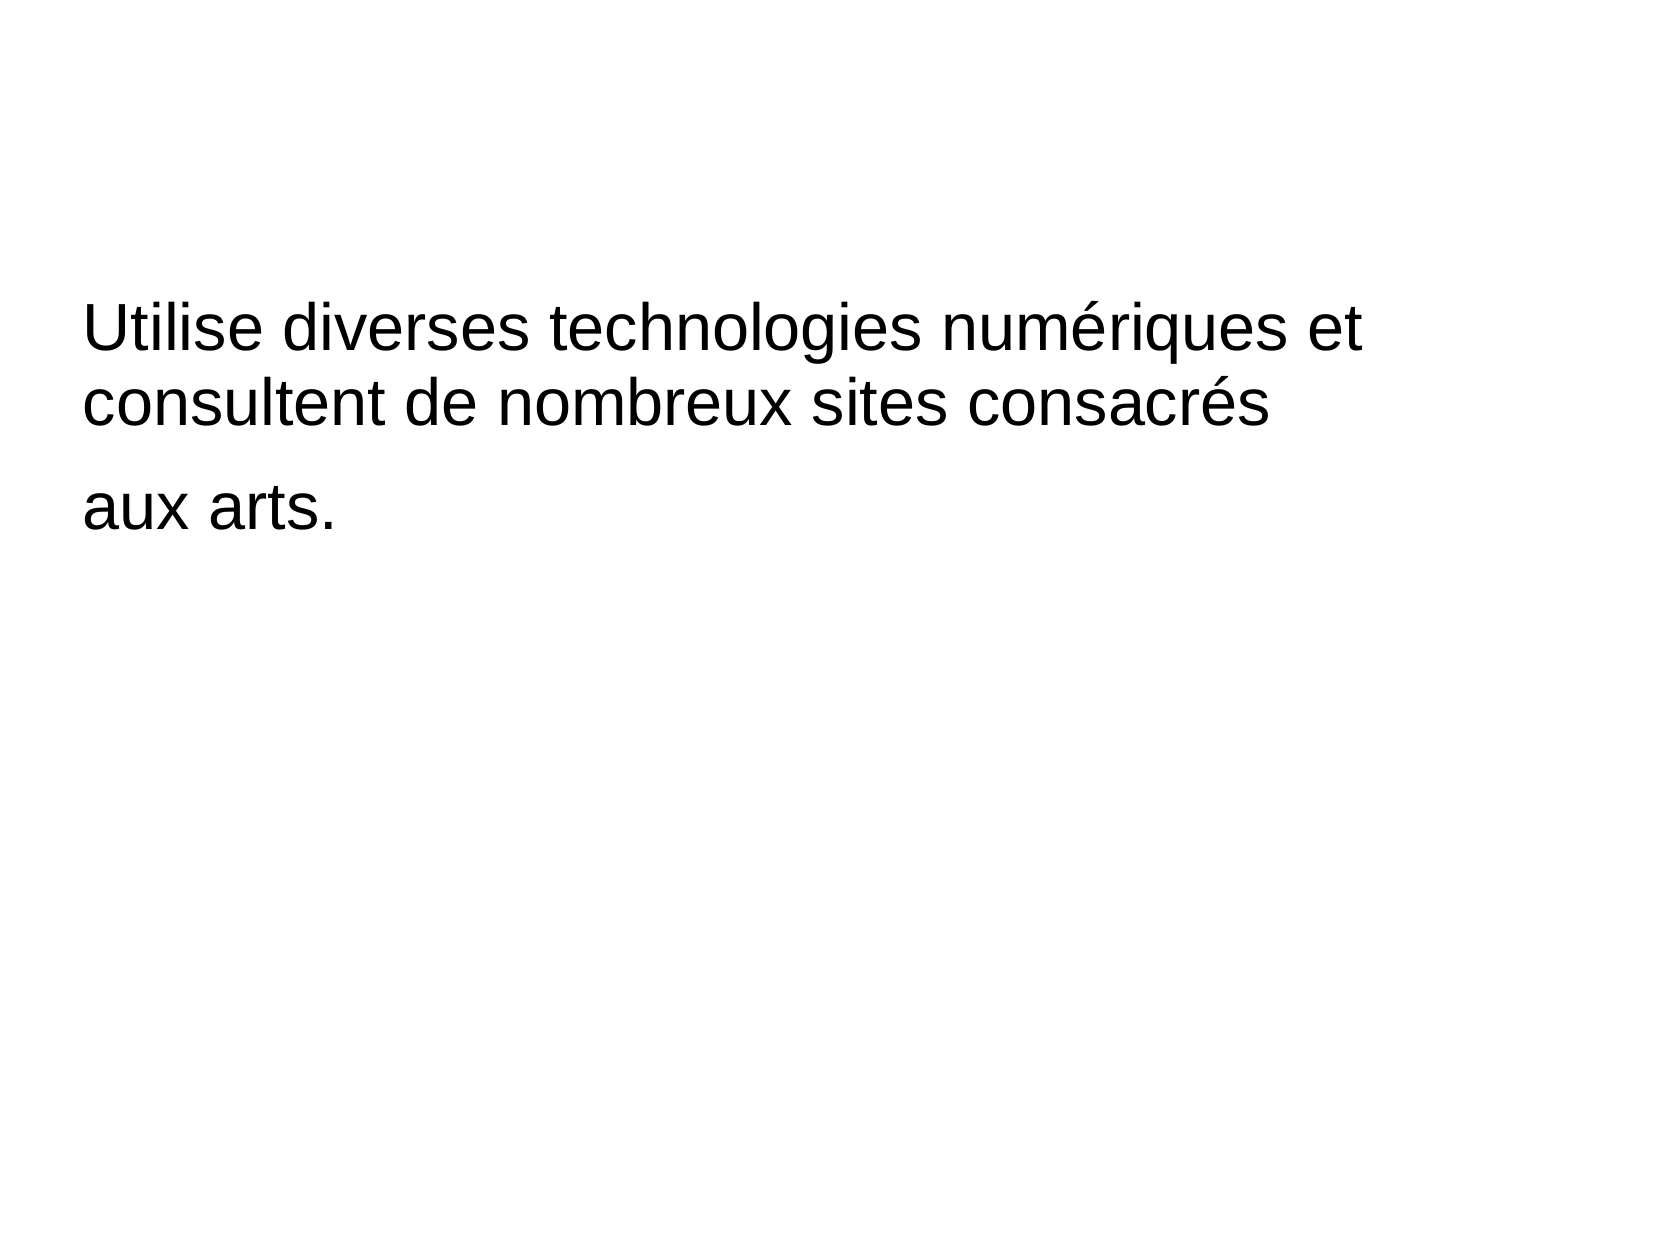

#
Utilise diverses technologies numériques et consultent de nombreux sites consacrés
aux arts.